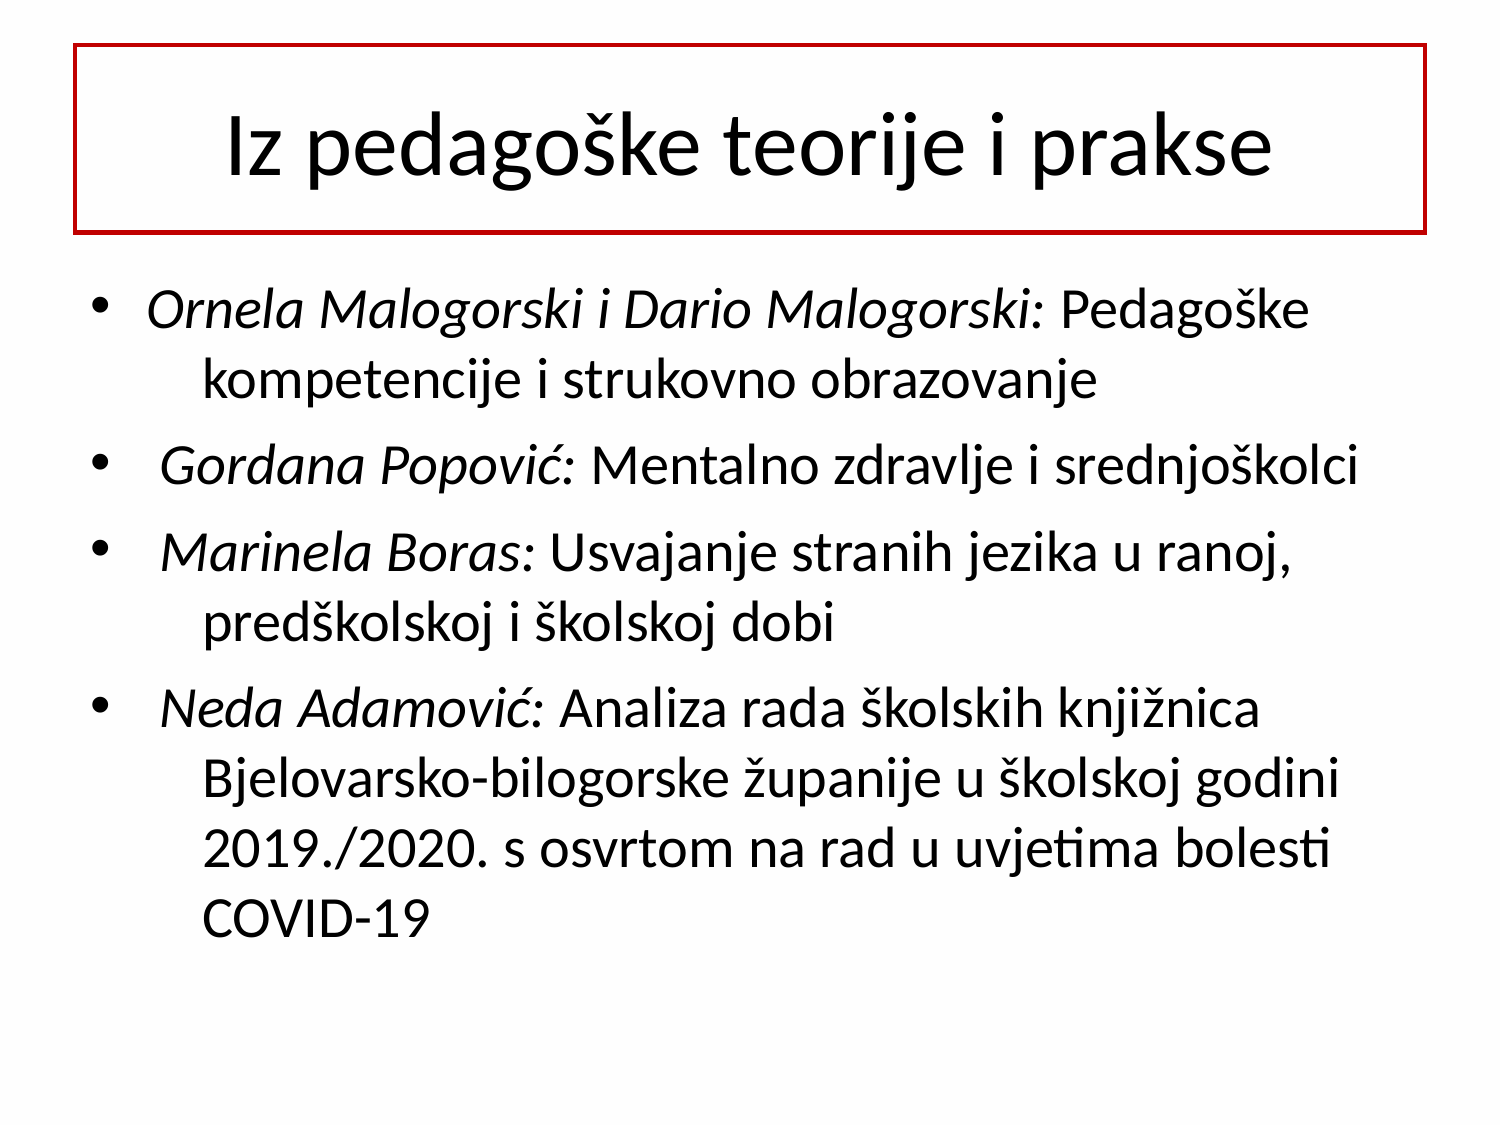

# Iz pedagoške teorije i prakse
Ornela Malogorski i Dario Malogorski: Pedagoške kompetencije i strukovno obrazovanje
 Gordana Popović: Mentalno zdravlje i srednjoškolci
 Marinela Boras: Usvajanje stranih jezika u ranoj, predškolskoj i školskoj dobi
 Neda Adamović: Analiza rada školskih knjižnica Bjelovarsko-bilogorske županije u školskoj godini 2019./2020. s osvrtom na rad u uvjetima bolesti COVID-19